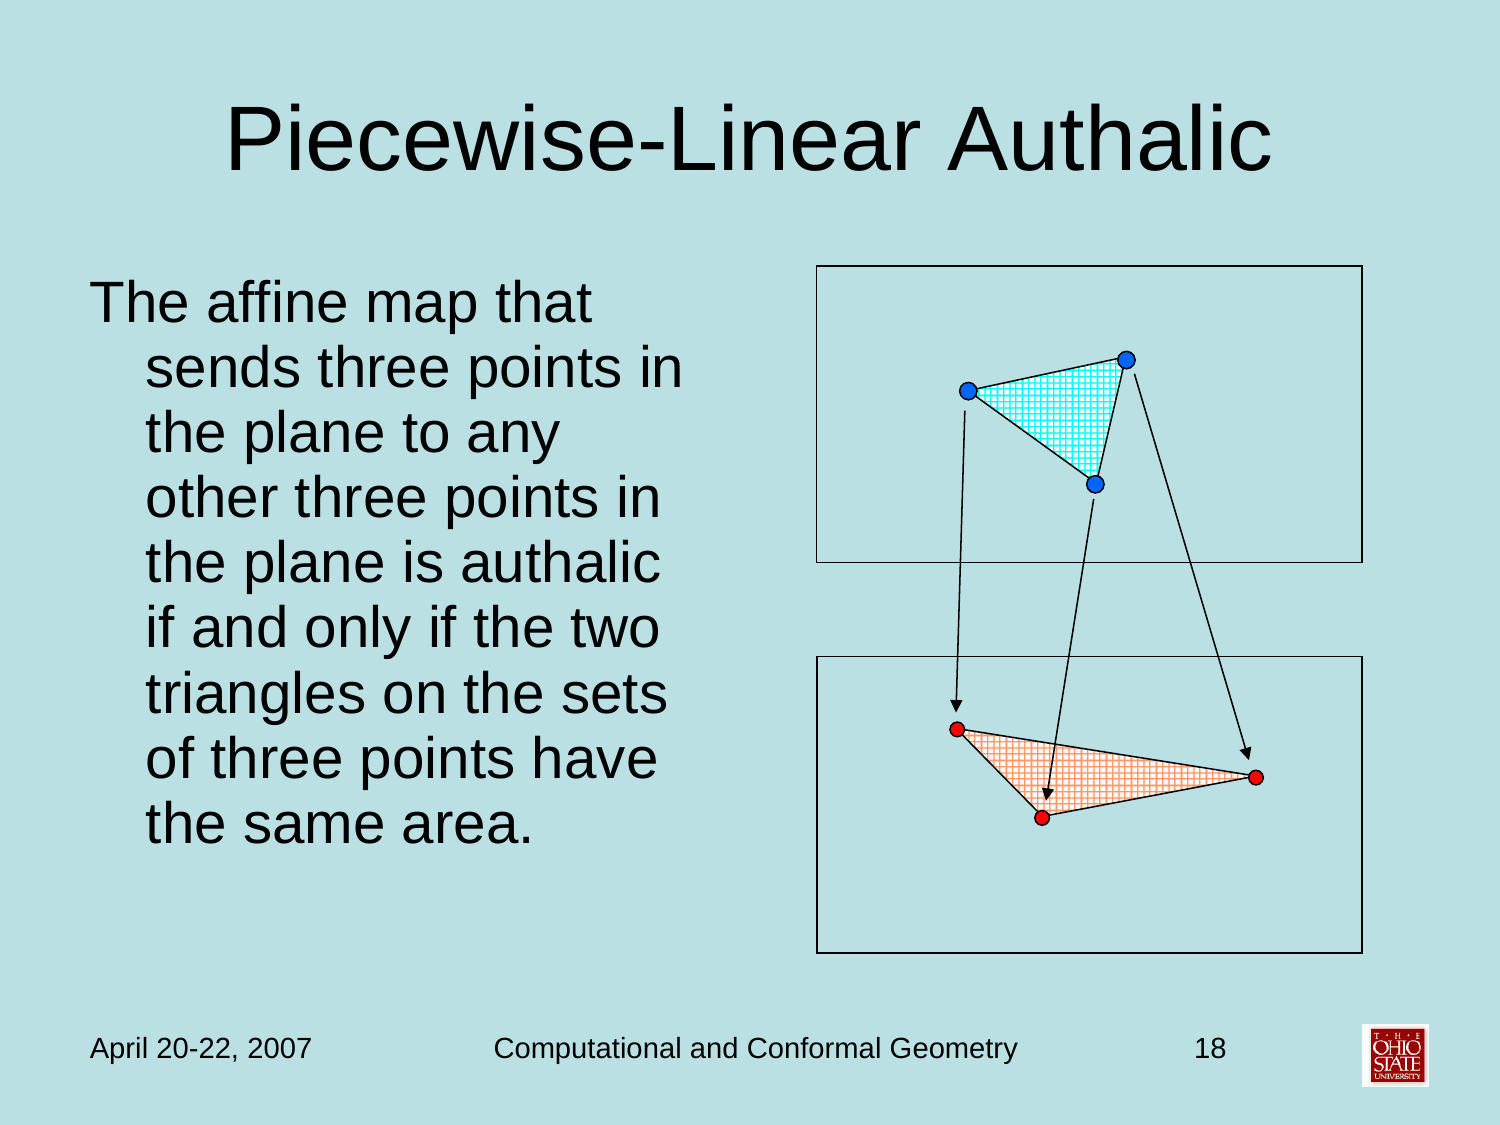

# Piecewise-Linear Authalic
The affine map that sends three points in the plane to any other three points in the plane is authalic if and only if the two triangles on the sets of three points have the same area.
April 20-22, 2007
Computational and Conformal Geometry
18